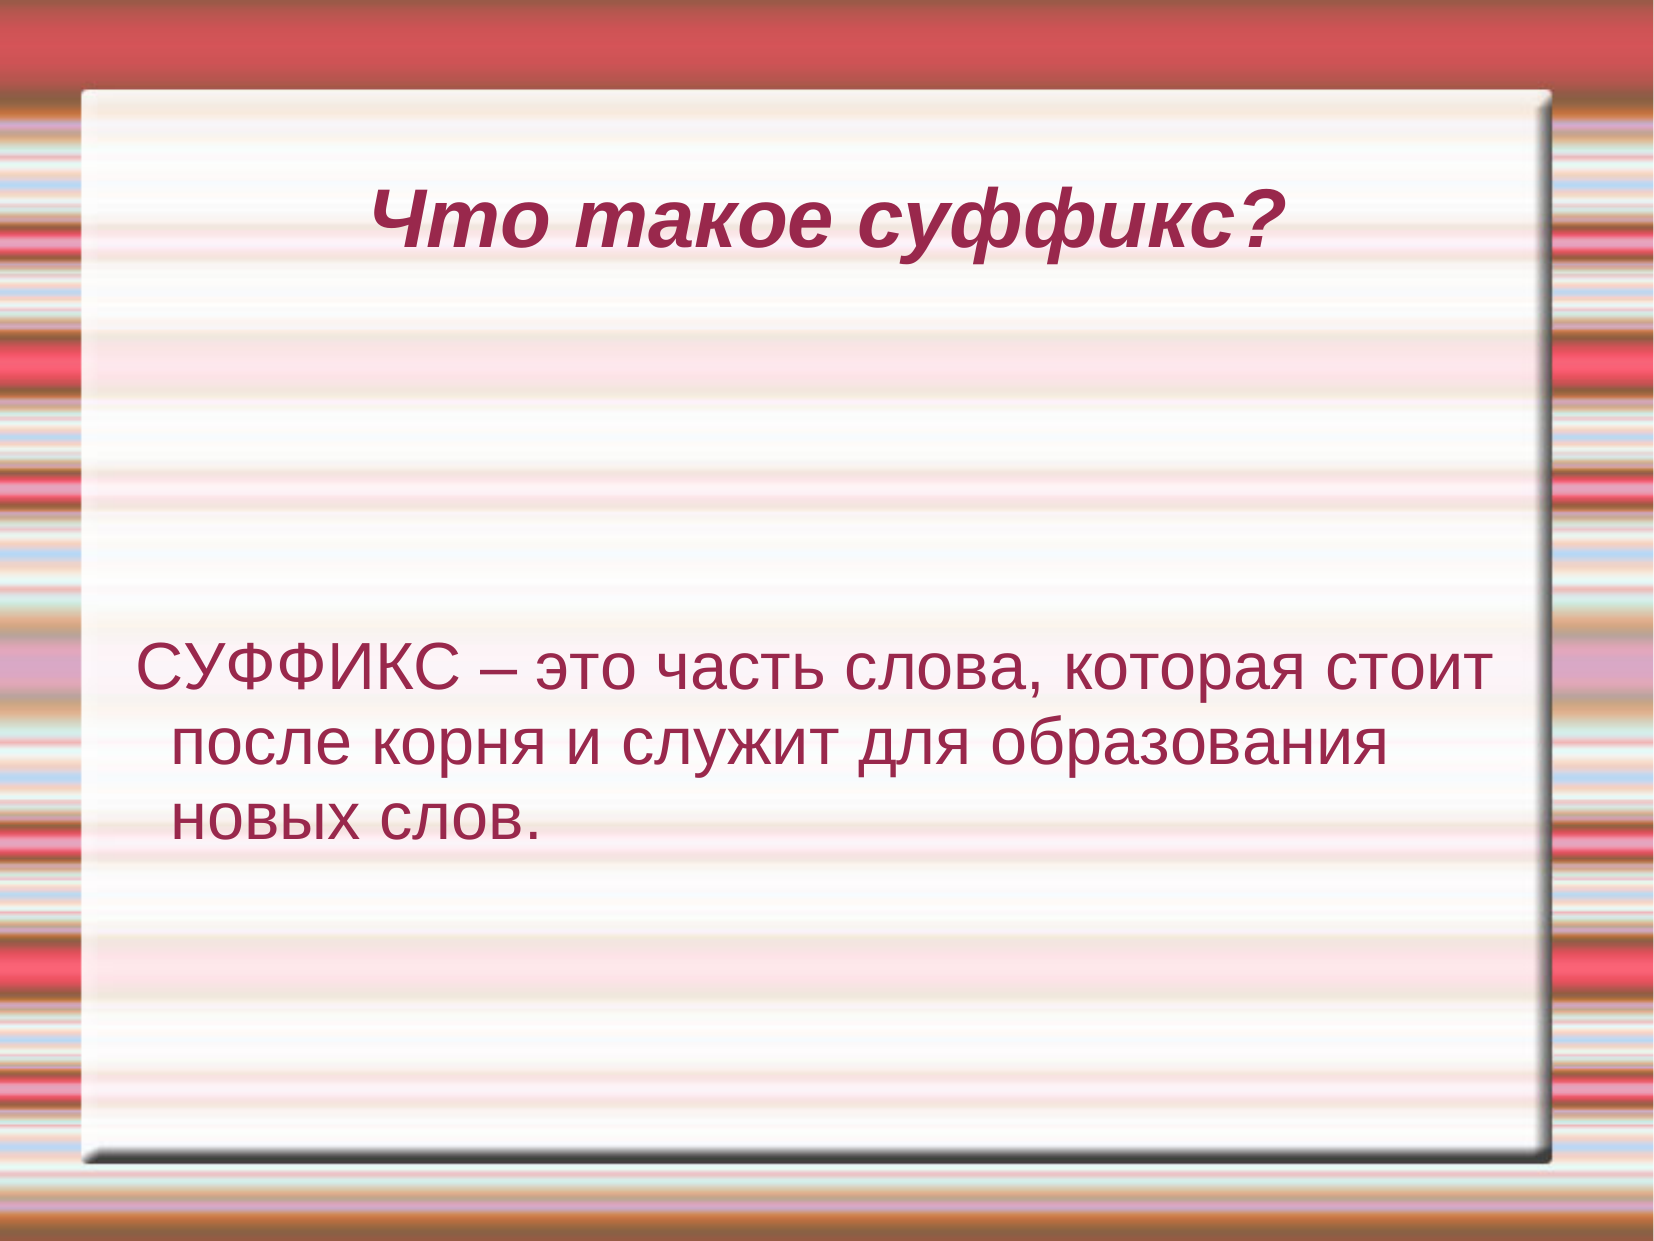

# Что такое суффикс?
СУФФИКС – это часть слова, которая стоит после корня и служит для образования новых слов.